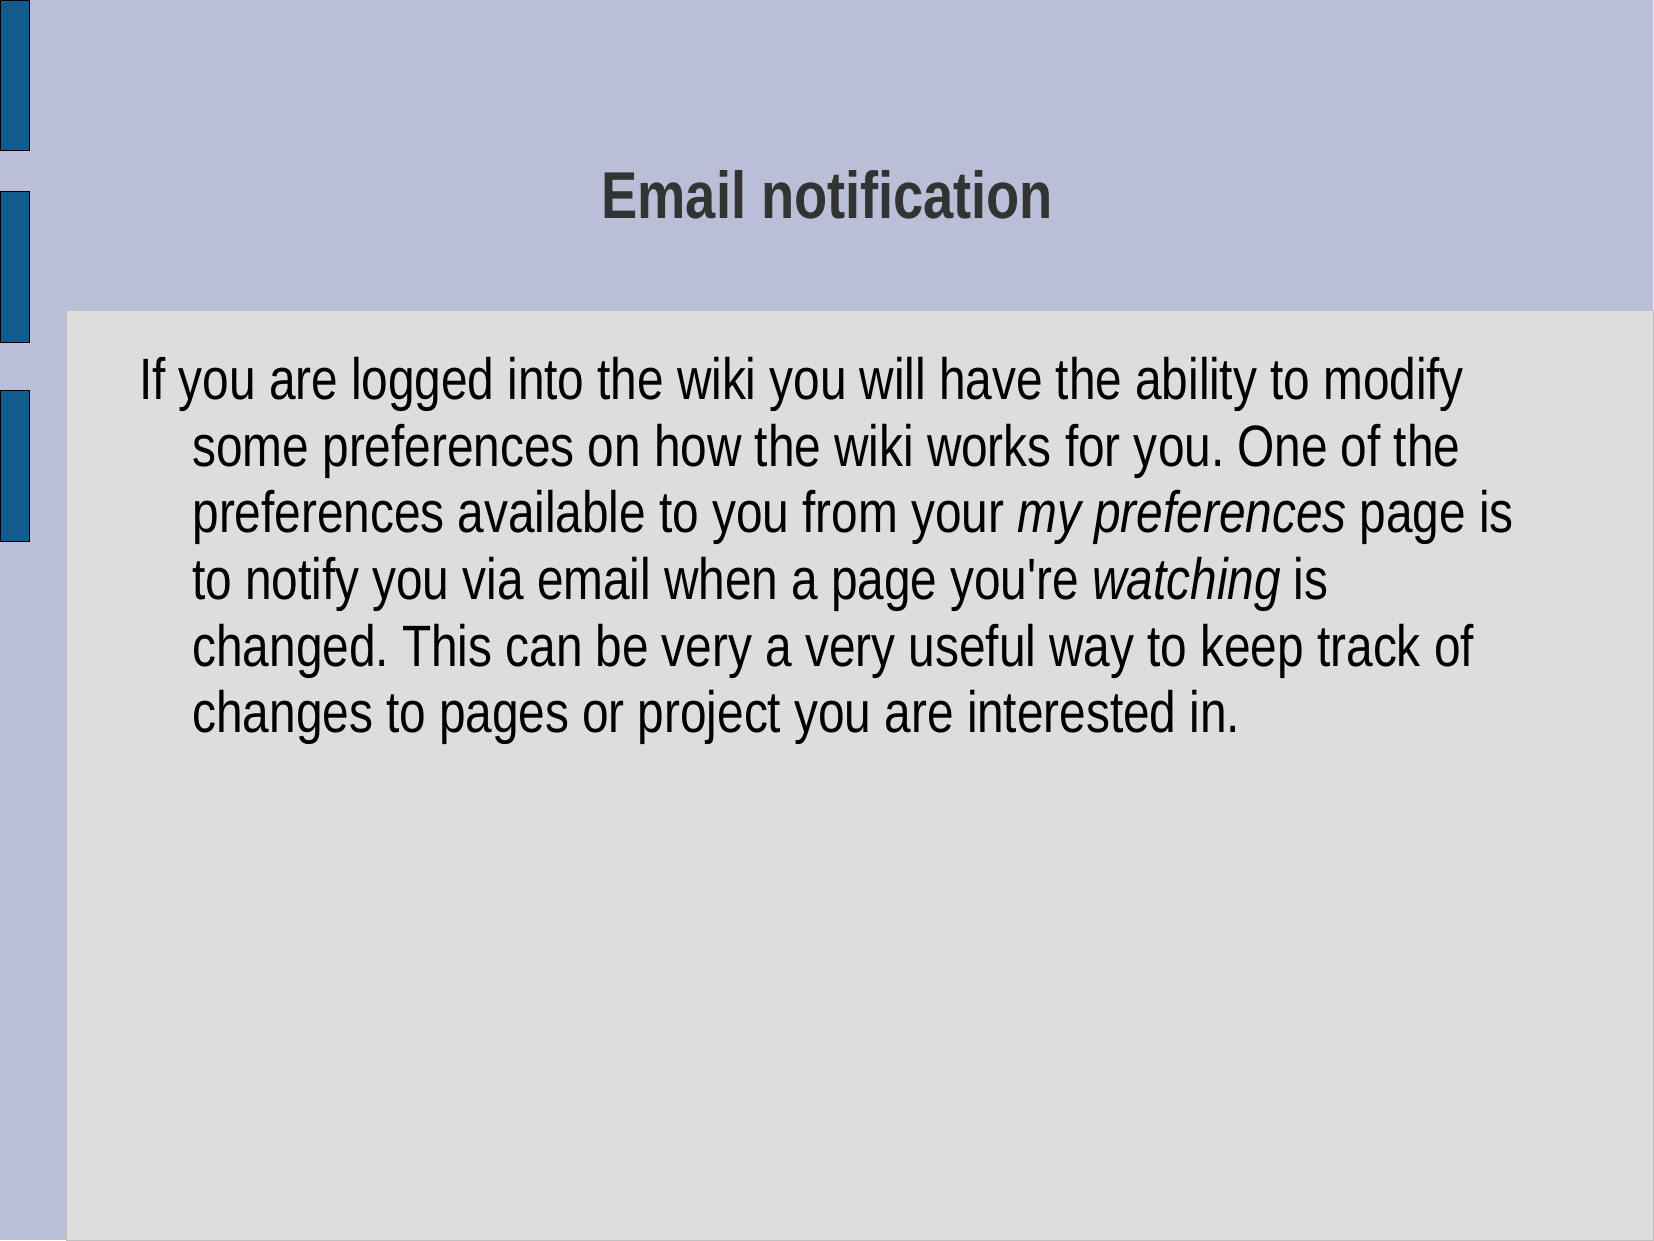

# Email notification
If you are logged into the wiki you will have the ability to modify some preferences on how the wiki works for you. One of the preferences available to you from your my preferences page is to notify you via email when a page you're watching is changed. This can be very a very useful way to keep track of changes to pages or project you are interested in.